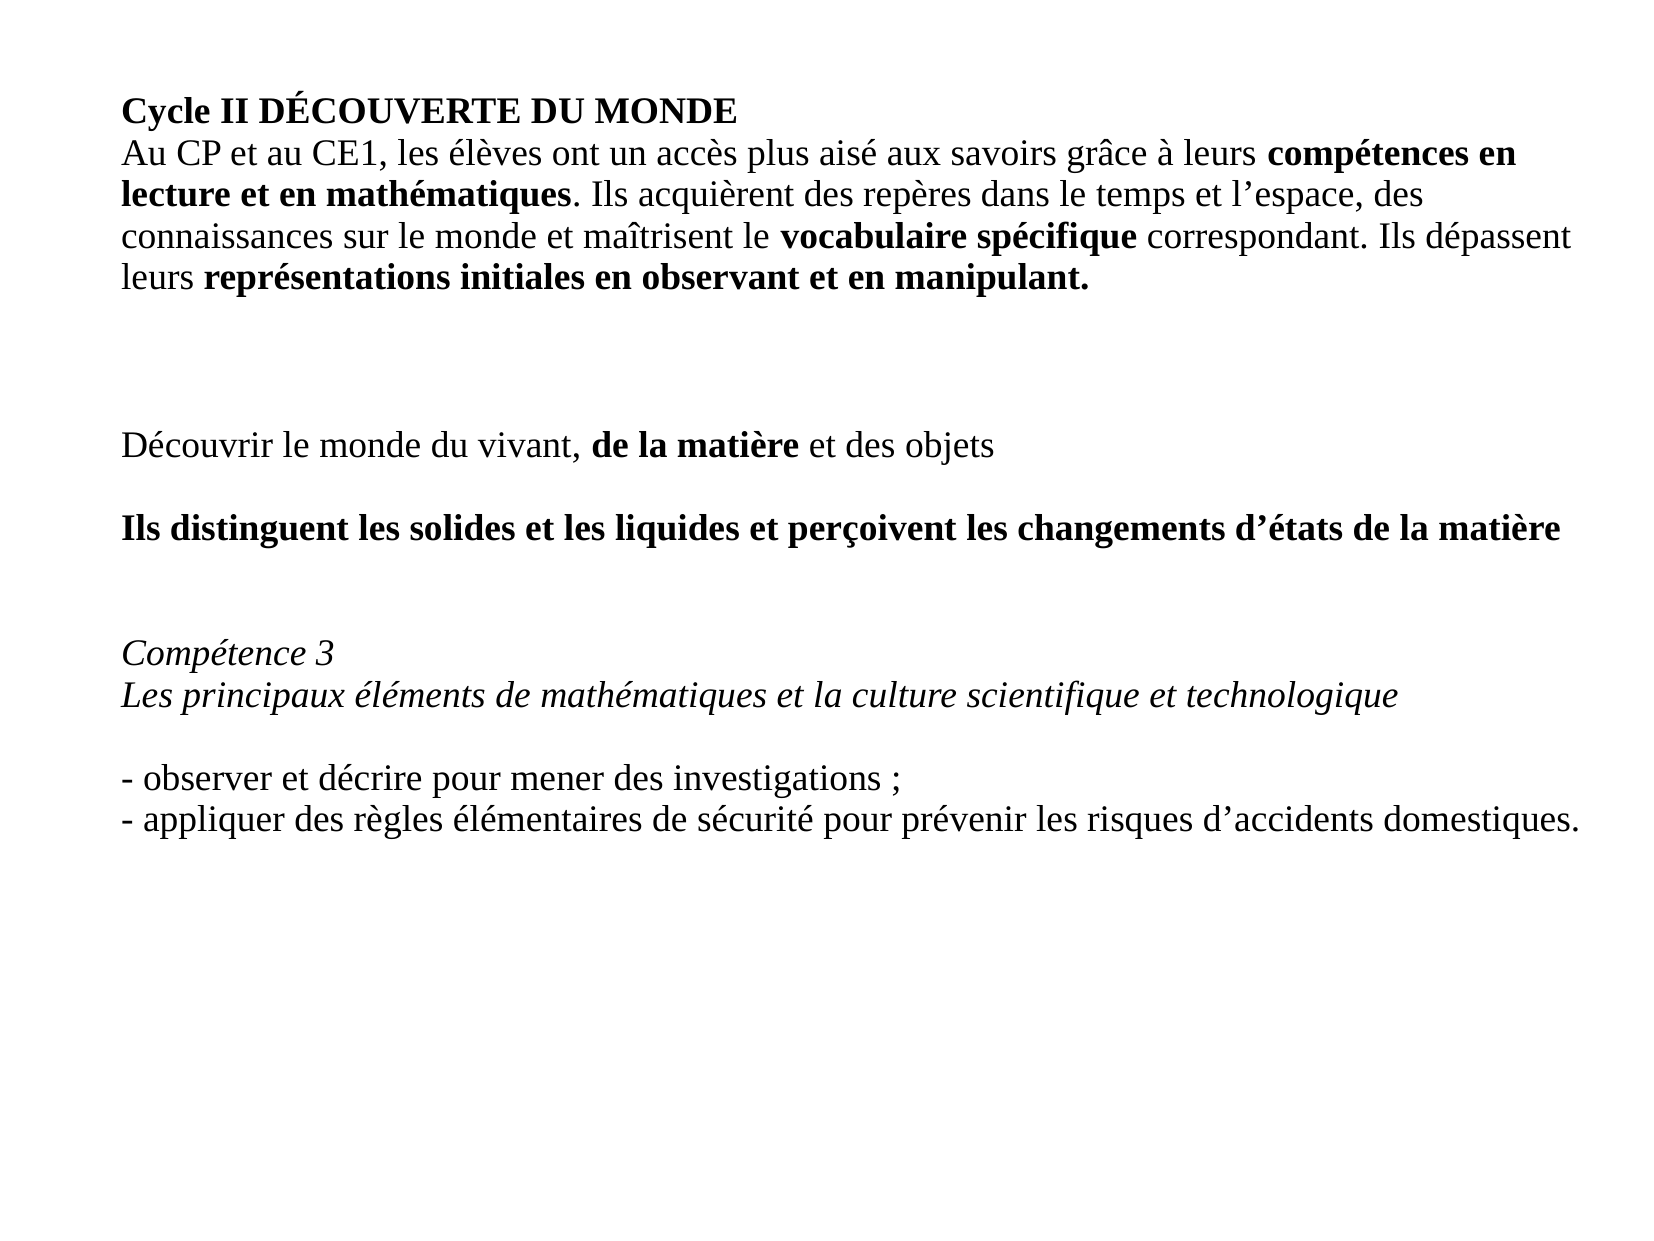

Cycle II DÉCOUVERTE DU MONDE
Au CP et au CE1, les élèves ont un accès plus aisé aux savoirs grâce à leurs compétences en lecture et en mathématiques. Ils acquièrent des repères dans le temps et l’espace, des connaissances sur le monde et maîtrisent le vocabulaire spécifique correspondant. Ils dépassent leurs représentations initiales en observant et en manipulant.
Découvrir le monde du vivant, de la matière et des objets
Ils distinguent les solides et les liquides et perçoivent les changements d’états de la matière
Compétence 3
Les principaux éléments de mathématiques et la culture scientifique et technologique
- observer et décrire pour mener des investigations ;
- appliquer des règles élémentaires de sécurité pour prévenir les risques d’accidents domestiques.